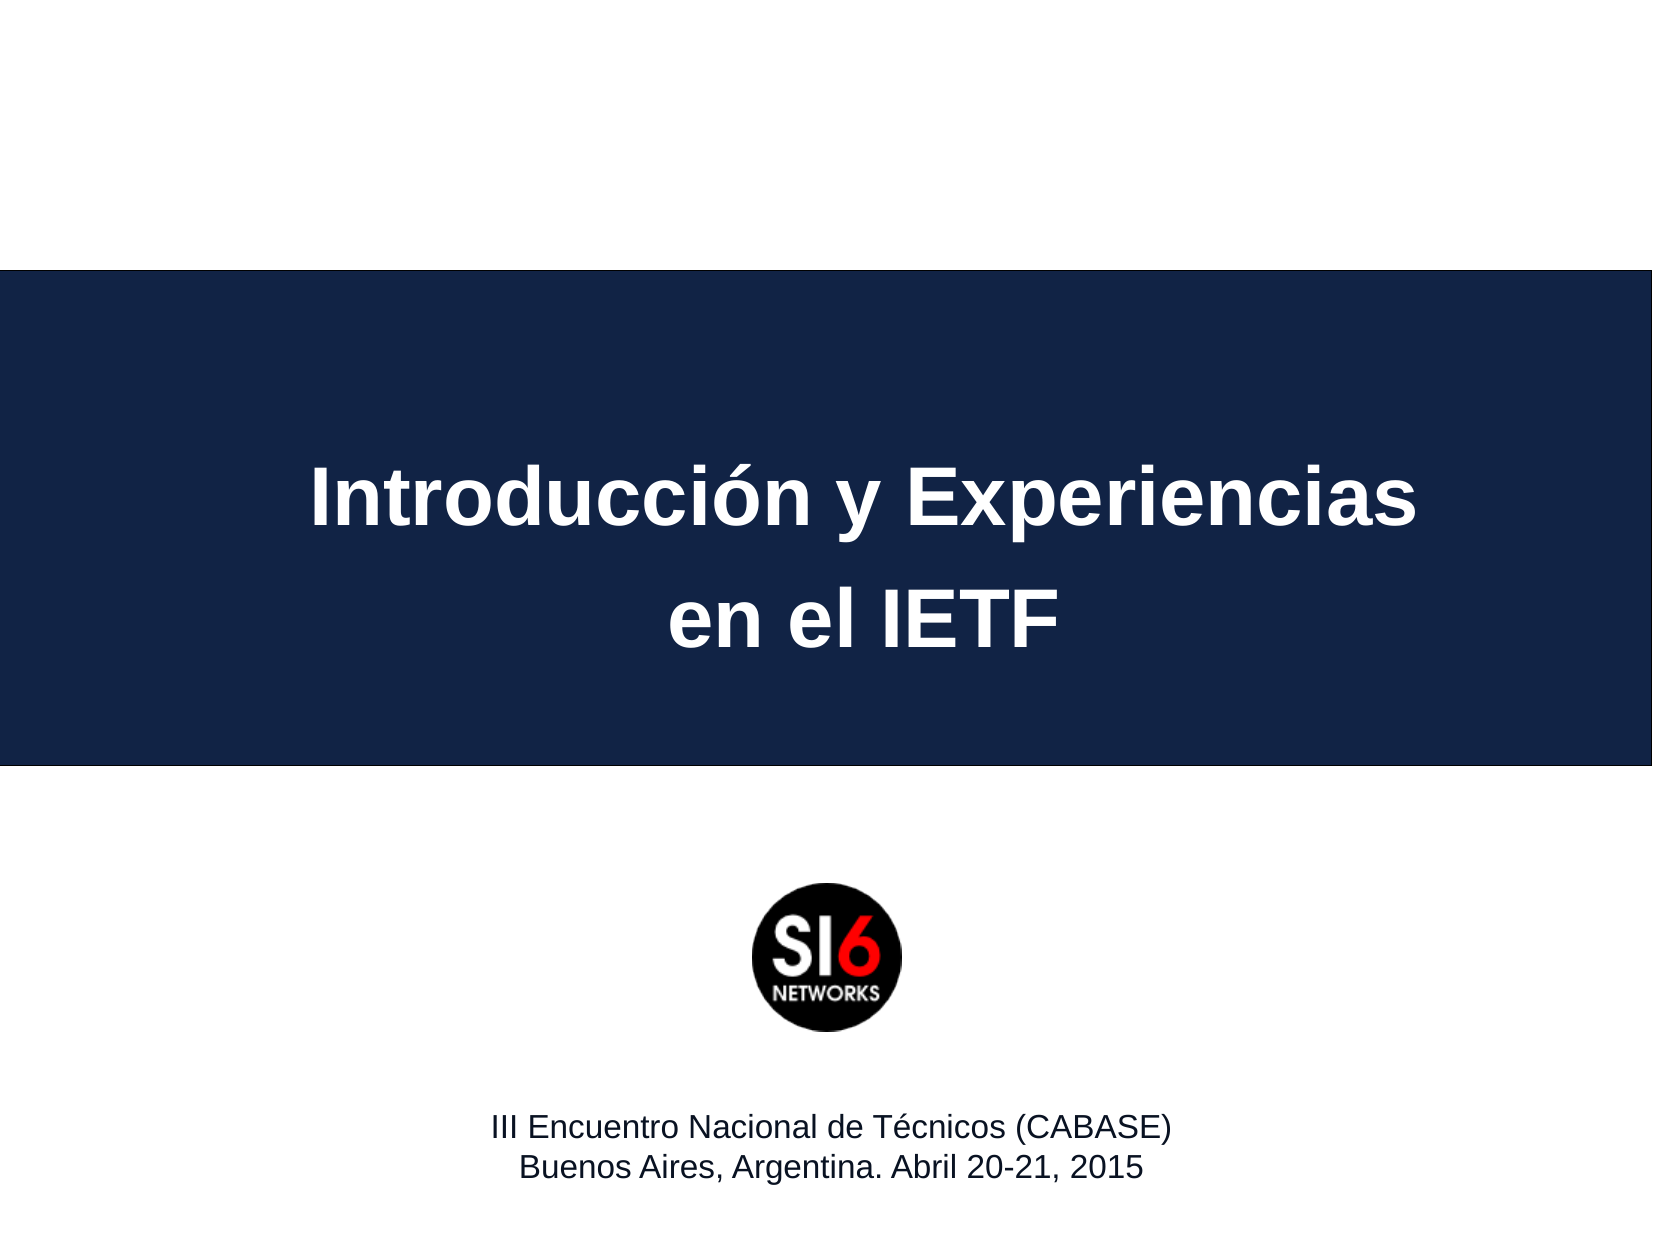

# Introducción y Experiencias
en el IETF
III Encuentro Nacional de Técnicos (CABASE)
Buenos Aires, Argentina. Abril 20-21, 2015